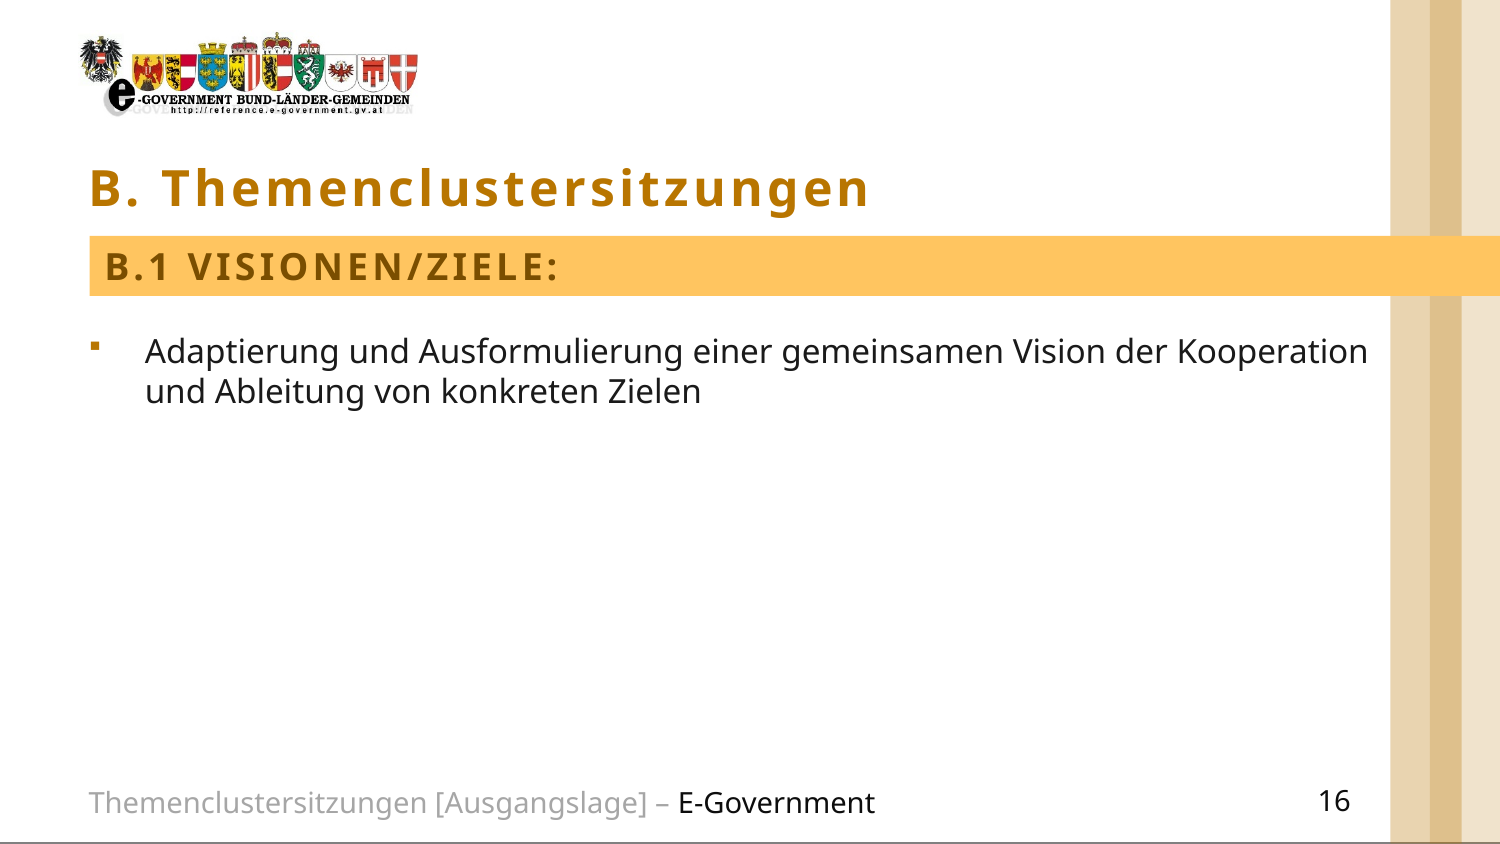

# B. Themenclustersitzungen
B.1 VISIONEN/ZIELE:
Adaptierung und Ausformulierung einer gemeinsamen Vision der Kooperation und Ableitung von konkreten Zielen
Themenclustersitzungen [Ausgangslage] – E-Government